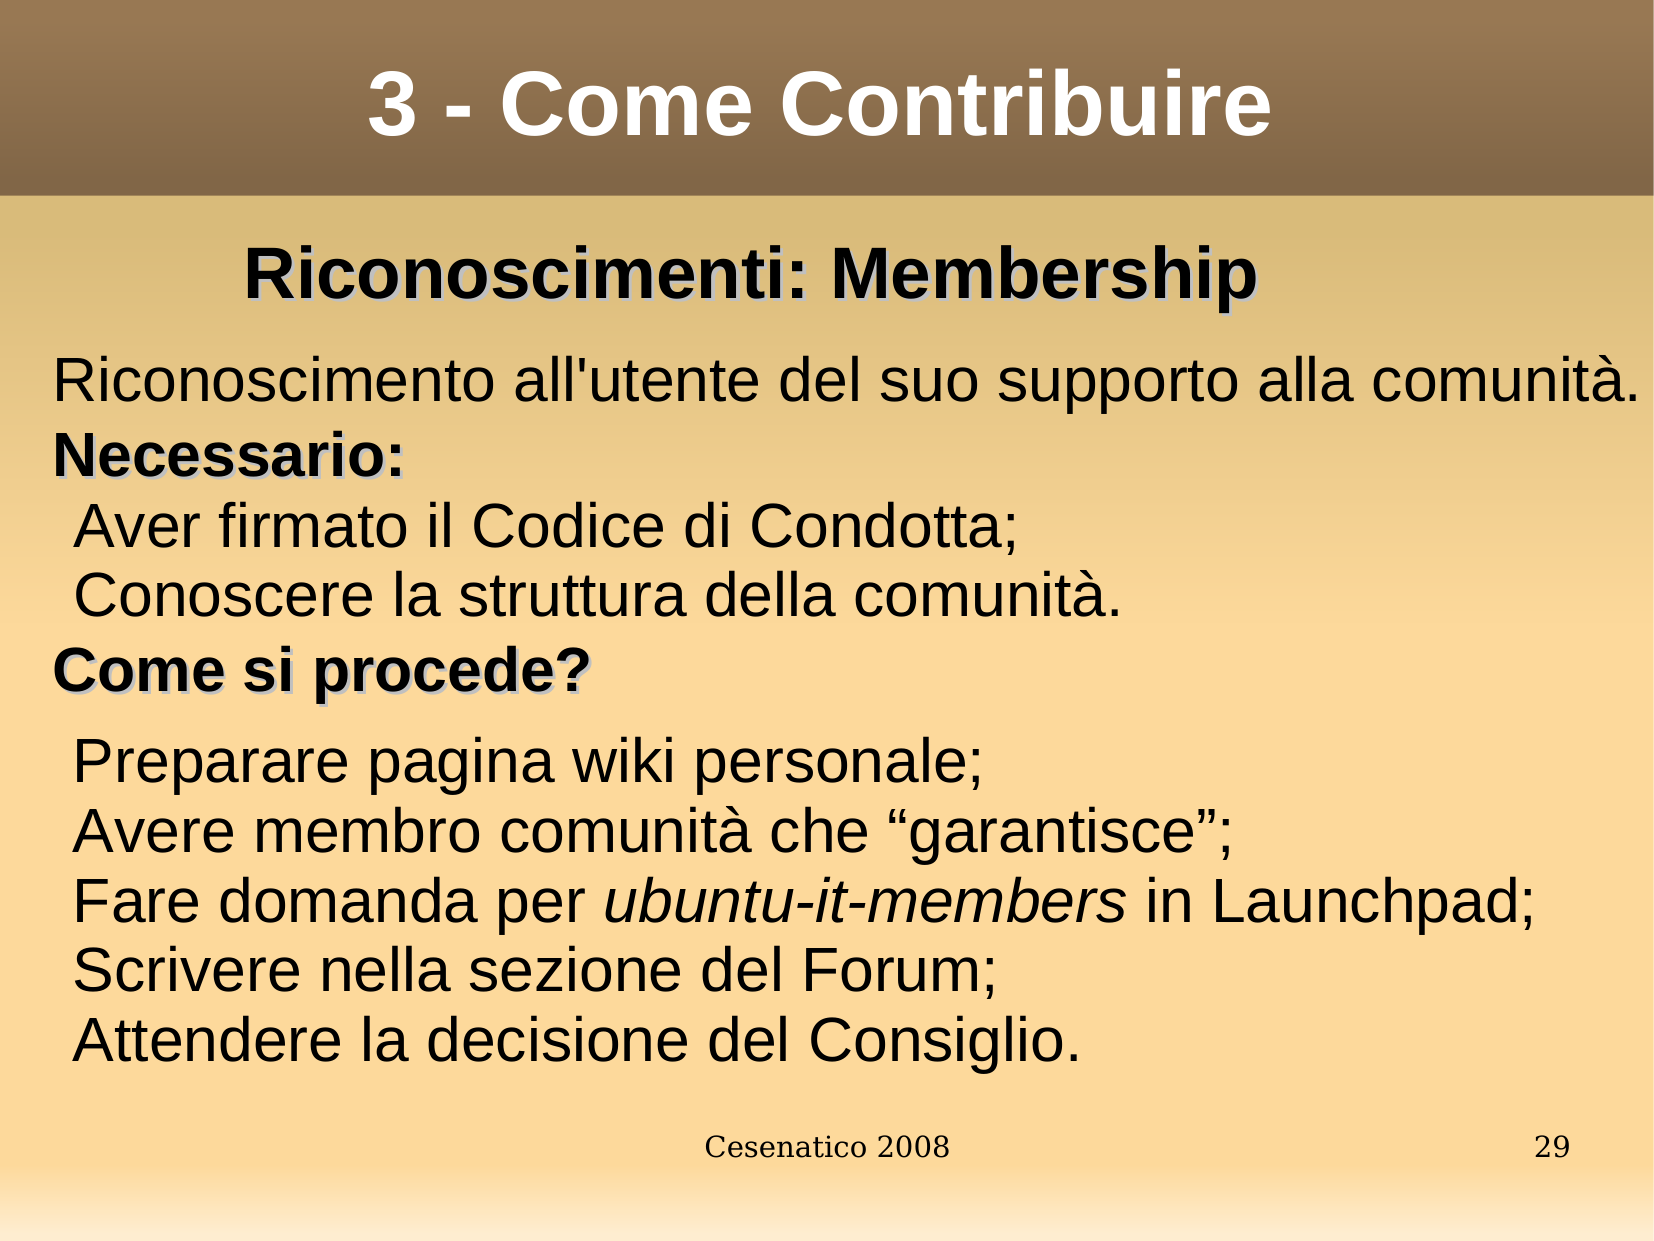

# 3 - Come Contribuire
Riconoscimenti: Membership
Riconoscimento all'utente del suo supporto alla comunità.
Necessario:
 Aver firmato il Codice di Condotta;
 Conoscere la struttura della comunità.
Come si procede?
 Preparare pagina wiki personale;
 Avere membro comunità che “garantisce”;
 Fare domanda per ubuntu-it-members in Launchpad;
 Scrivere nella sezione del Forum;
 Attendere la decisione del Consiglio.
Cesenatico 2008
29